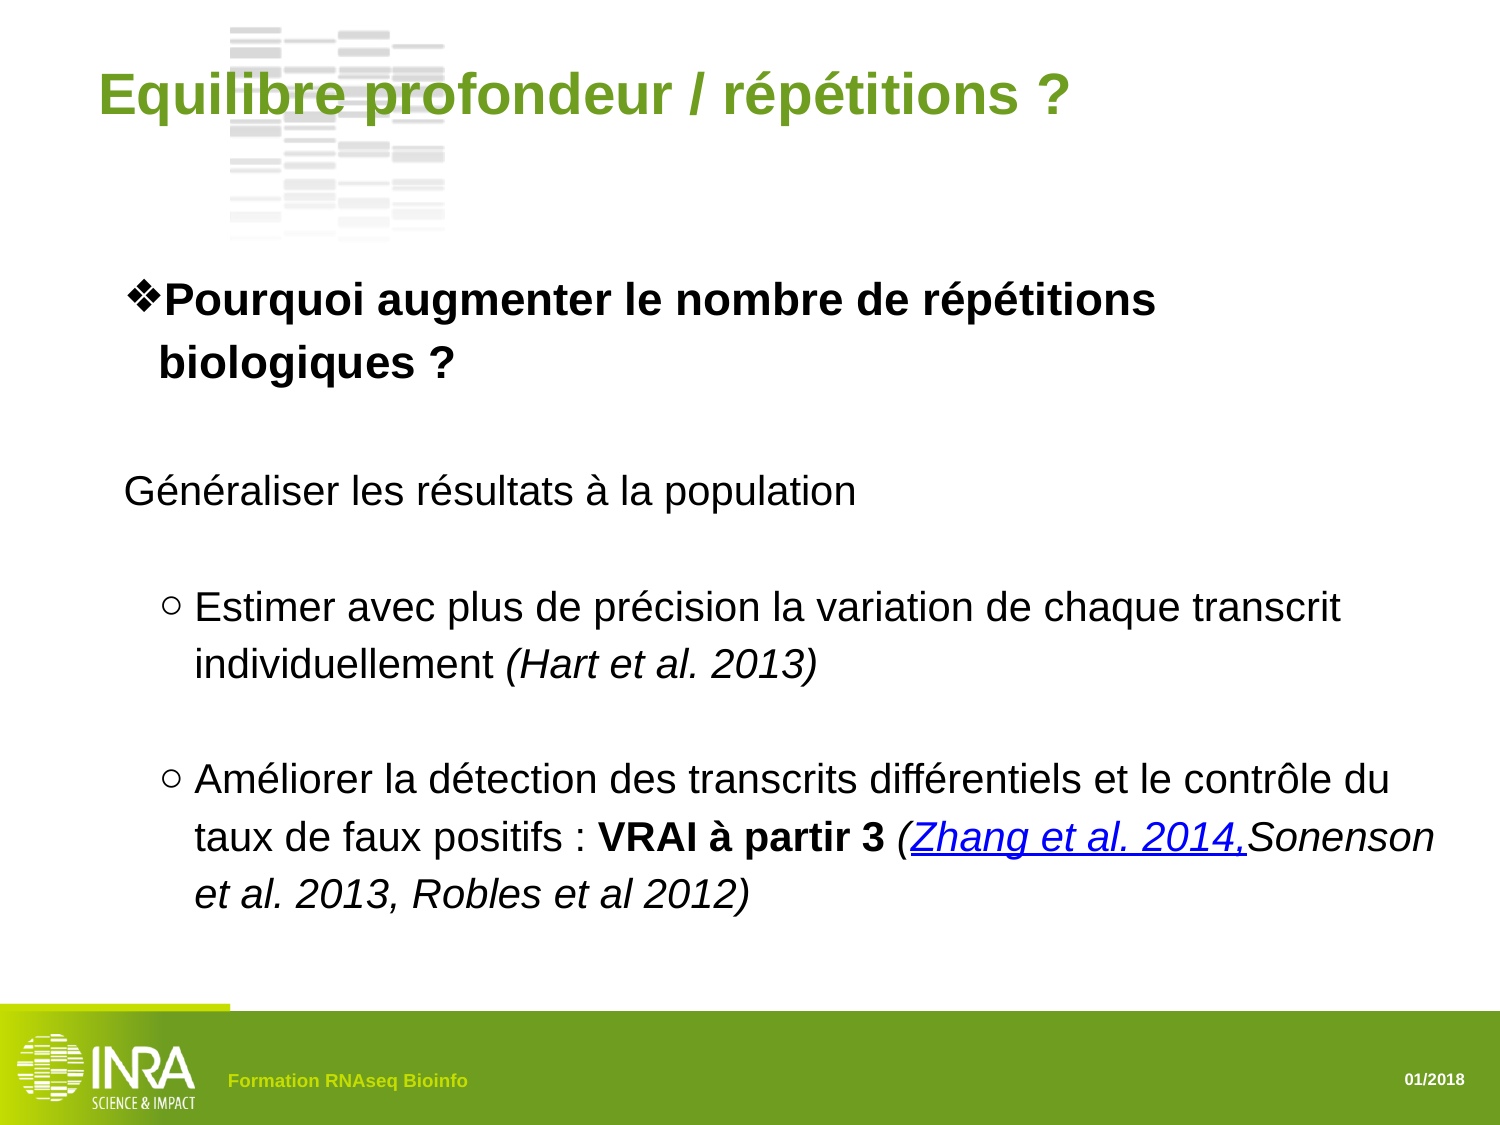

Equilibre profondeur / répétitions ?
Pourquoi augmenter le nombre de répétitions biologiques ?
Généraliser les résultats à la population
Estimer avec plus de précision la variation de chaque transcrit individuellement (Hart et al. 2013)
Améliorer la détection des transcrits différentiels et le contrôle du taux de faux positifs : VRAI à partir 3 (Zhang et al. 2014,Sonenson et al. 2013, Robles et al 2012)